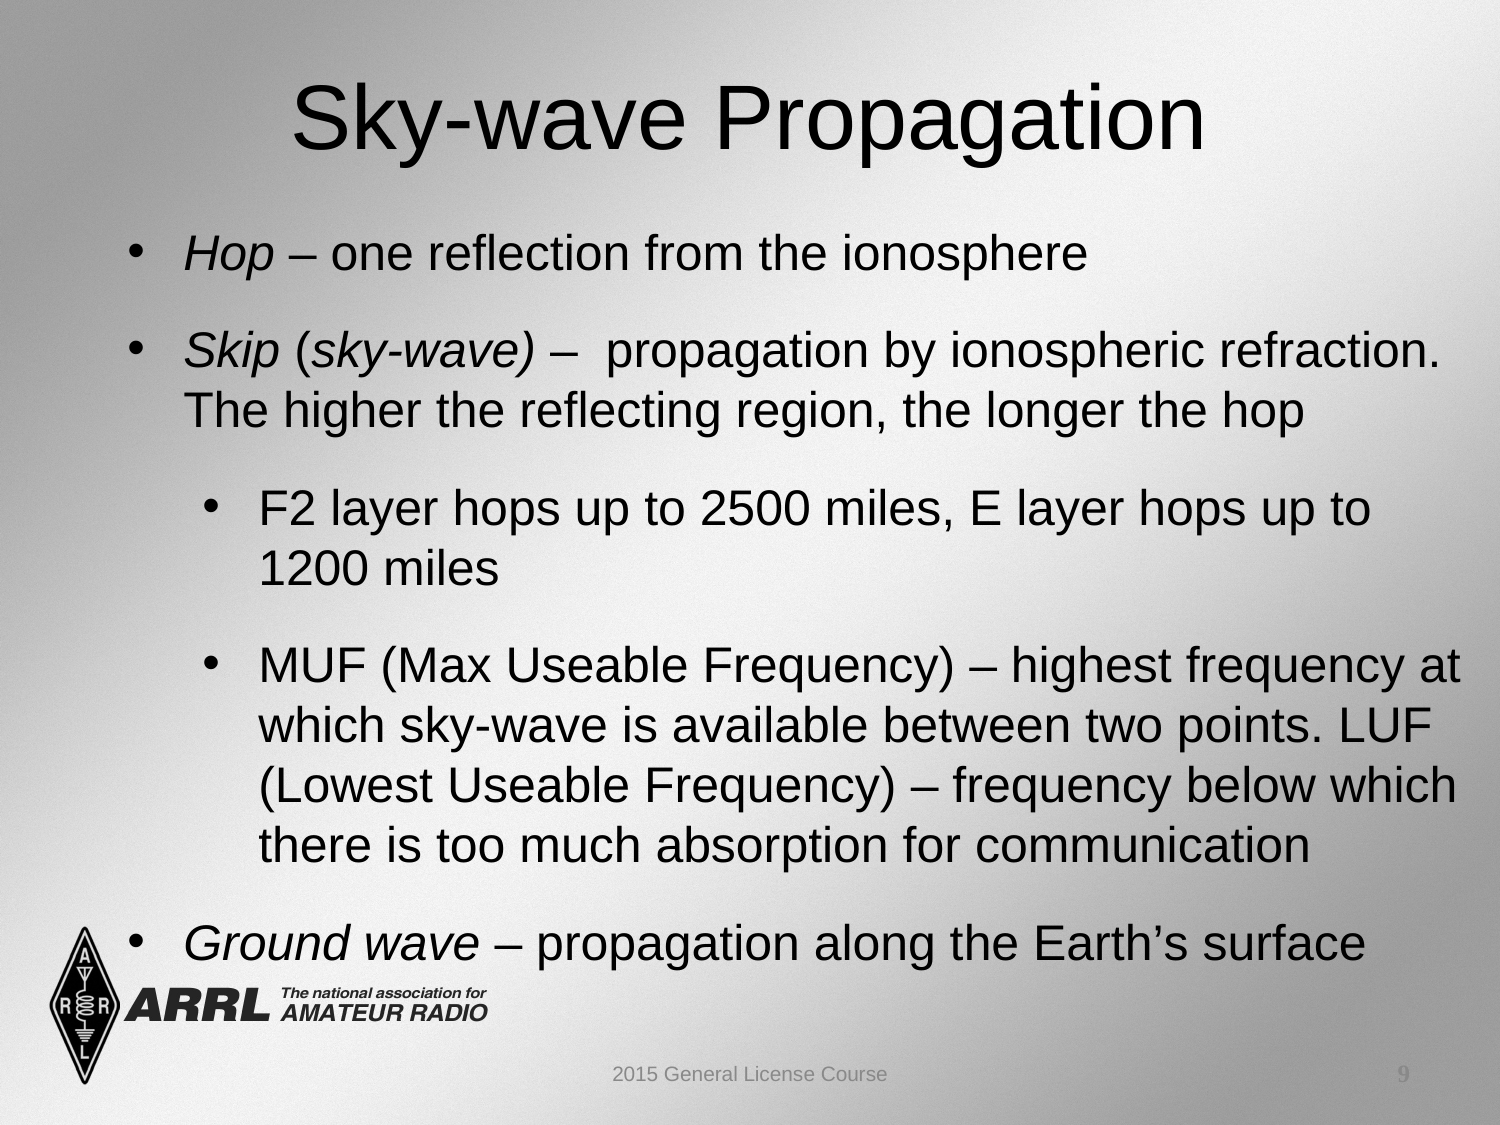

Sky-wave Propagation
Hop – one reflection from the ionosphere
Skip (sky-wave) – propagation by ionospheric refraction. The higher the reflecting region, the longer the hop
F2 layer hops up to 2500 miles, E layer hops up to 1200 miles
MUF (Max Useable Frequency) – highest frequency at which sky-wave is available between two points. LUF (Lowest Useable Frequency) – frequency below which there is too much absorption for communication
Ground wave – propagation along the Earth’s surface
2015 General License Course